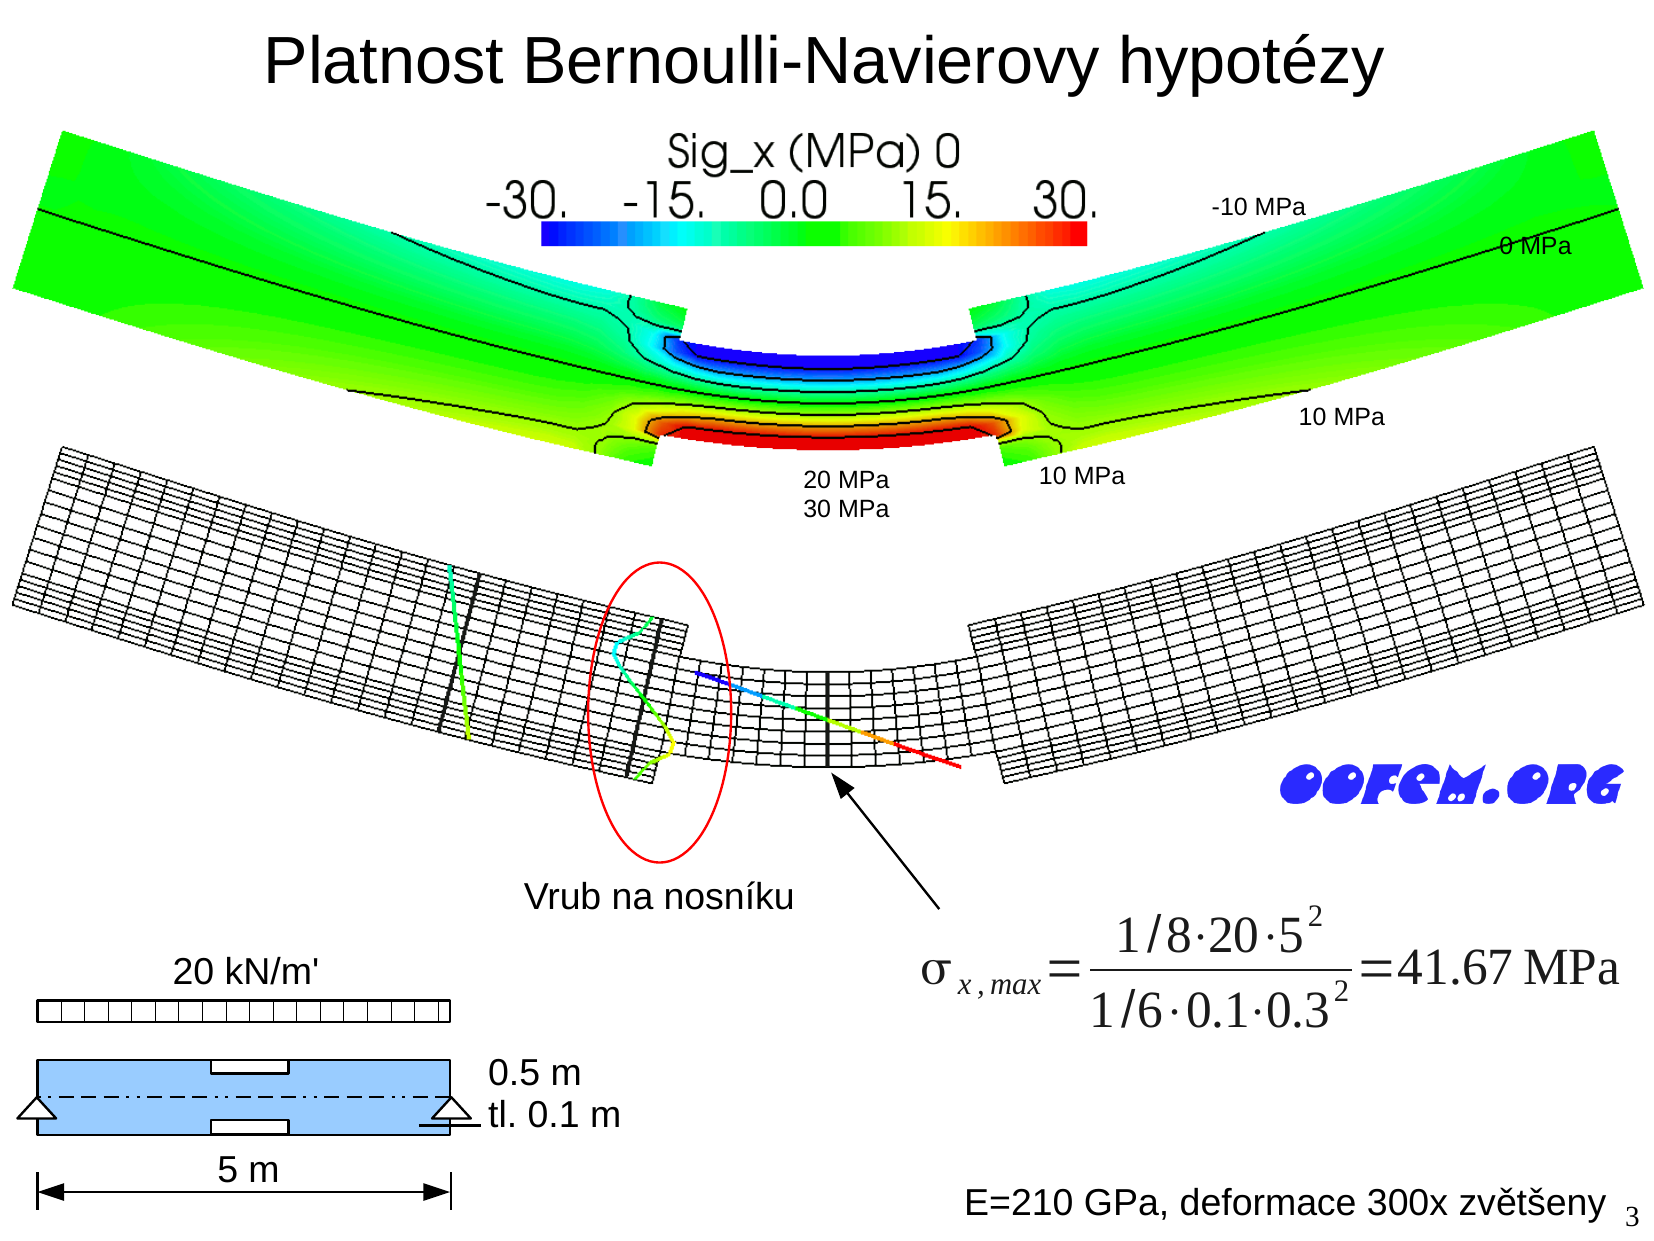

# Platnost Bernoulli-Navierovy hypotézy
-10 MPa
0 MPa
10 MPa
10 MPa
20 MPa
30 MPa
Vrub na nosníku
20 kN/m'
0.5 m
tl. 0.1 m
5 m
E=210 GPa, deformace 300x zvětšeny
3